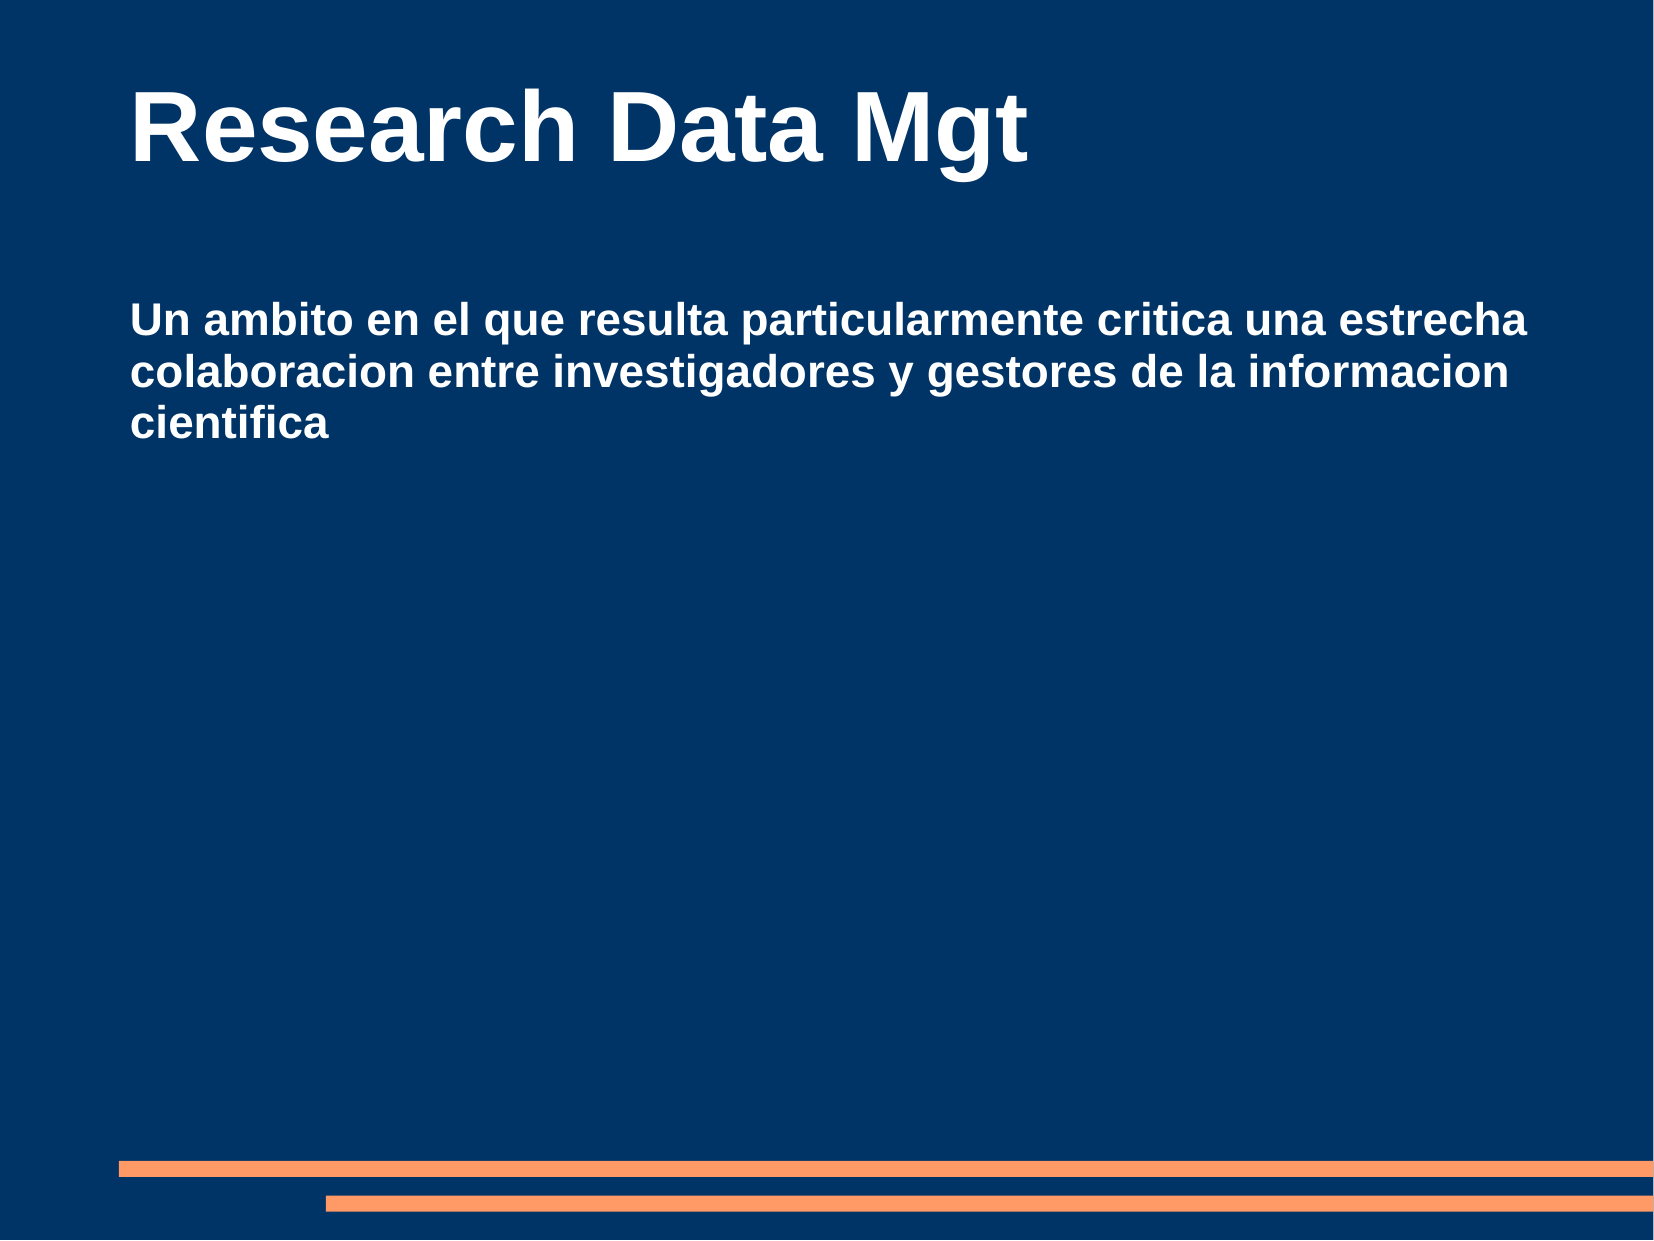

Research Data Mgt
Un ambito en el que resulta particularmente critica una estrecha
colaboracion entre investigadores y gestores de la informacion
cientifica